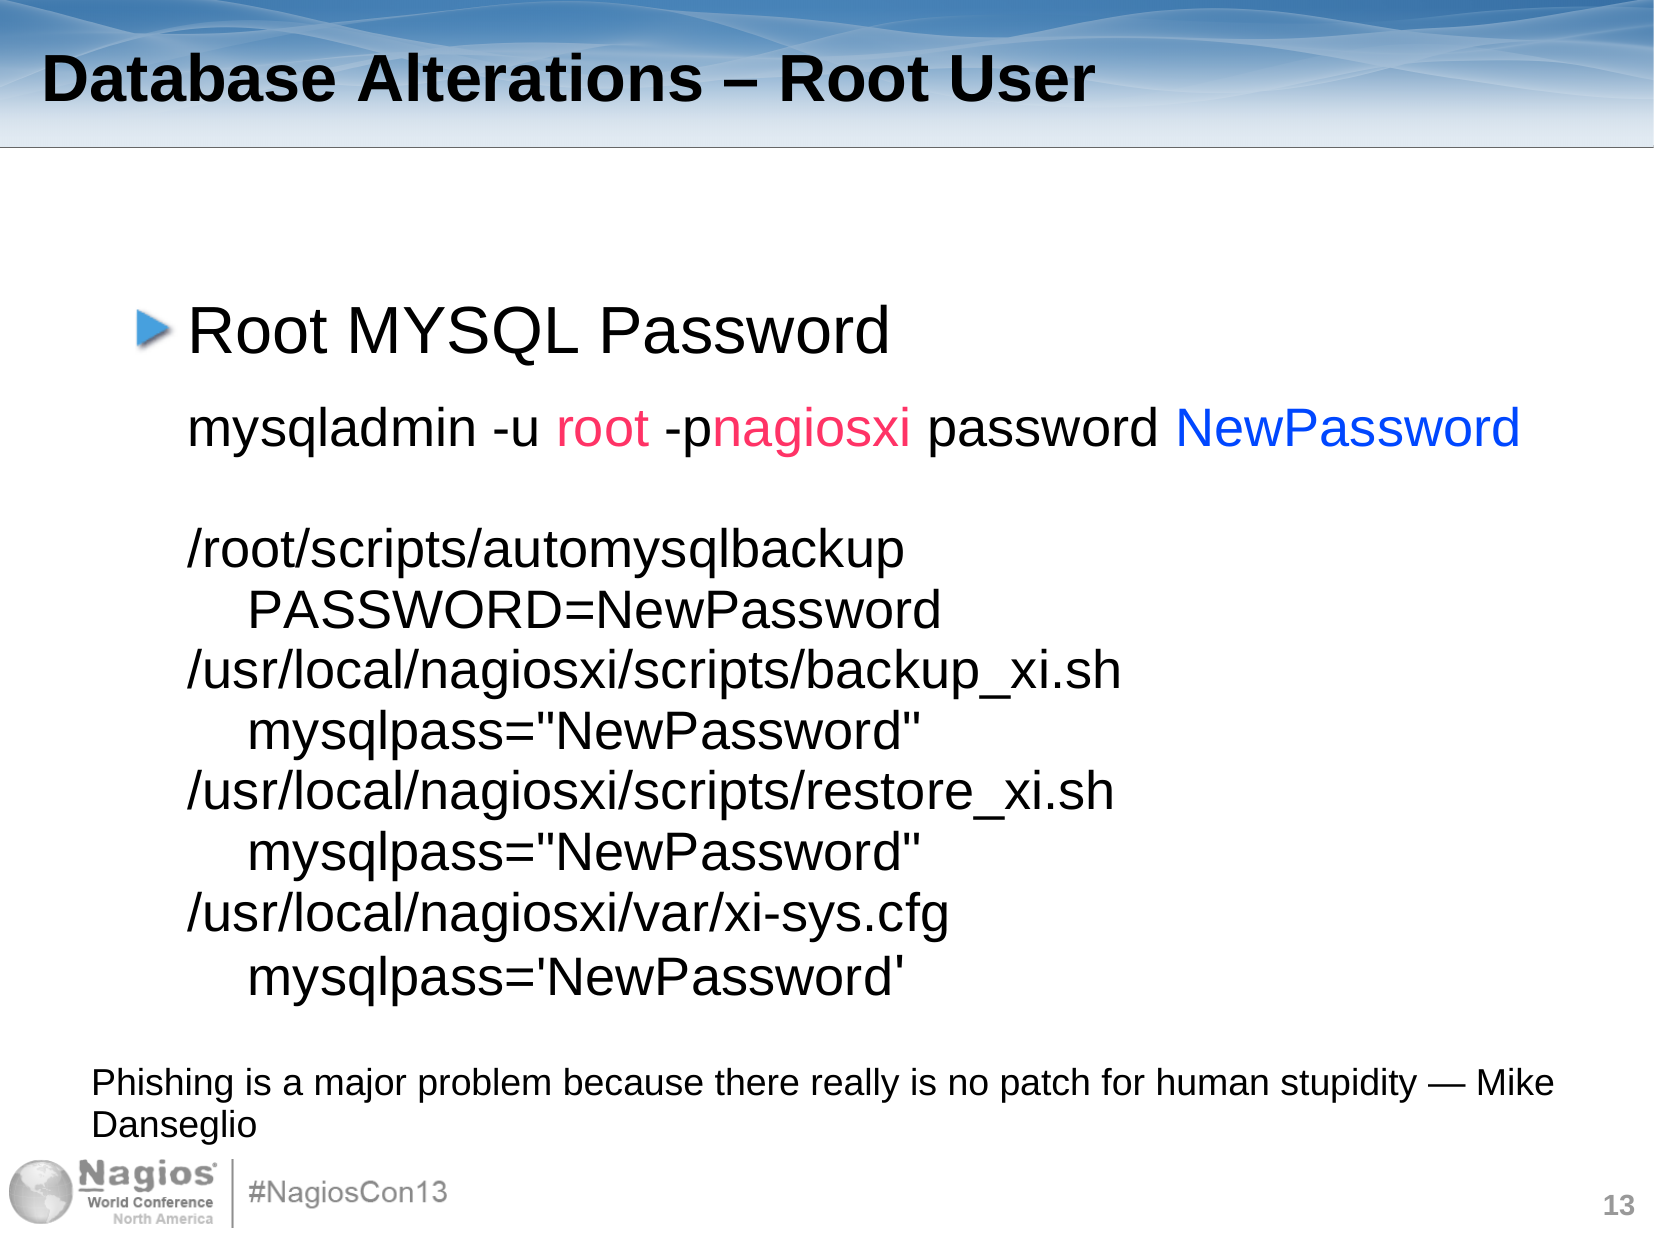

# Database Alterations – Root User
Root MYSQL Password
mysqladmin -u root -pnagiosxi password NewPassword
/root/scripts/automysqlbackup
 PASSWORD=NewPassword
/usr/local/nagiosxi/scripts/backup_xi.sh
 mysqlpass="NewPassword"
/usr/local/nagiosxi/scripts/restore_xi.sh
 mysqlpass="NewPassword"
/usr/local/nagiosxi/var/xi-sys.cfg
 mysqlpass='NewPassword'
Phishing is a major problem because there really is no patch for human stupidity — Mike Danseglio
13